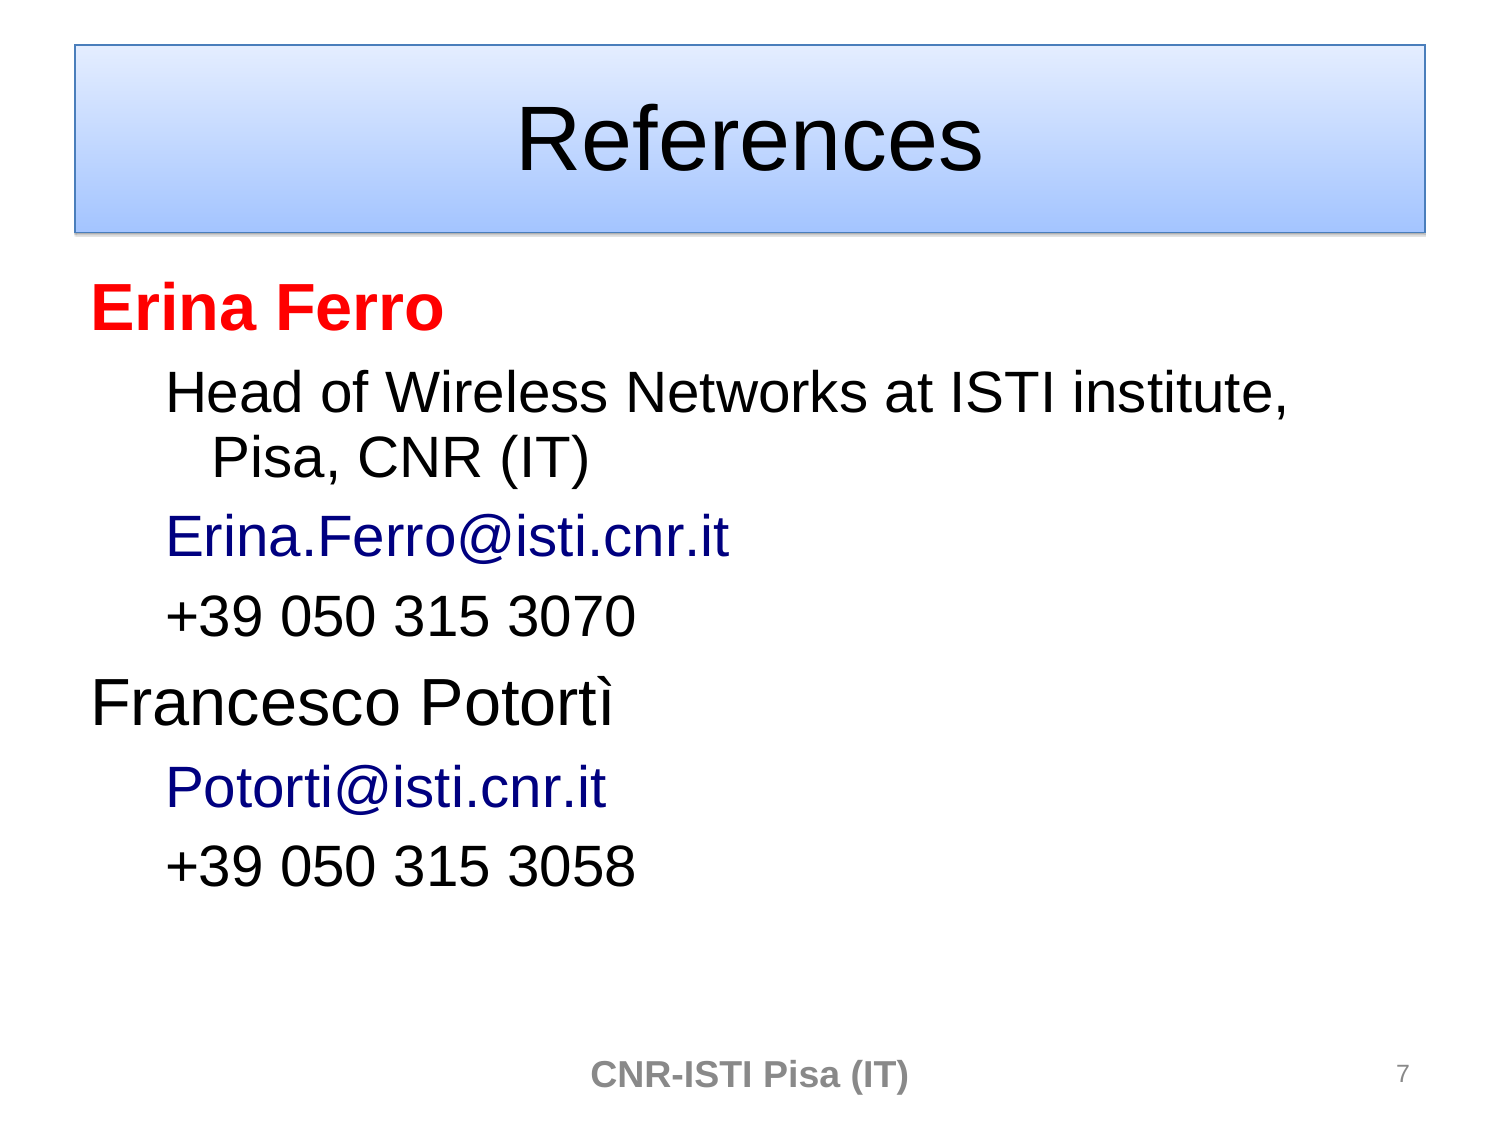

# References
Erina Ferro
Head of Wireless Networks at ISTI institute, Pisa, CNR (IT)
Erina.Ferro@isti.cnr.it
+39 050 315 3070
Francesco Potortì
Potorti@isti.cnr.it
+39 050 315 3058
CNR-ISTI Pisa (IT)